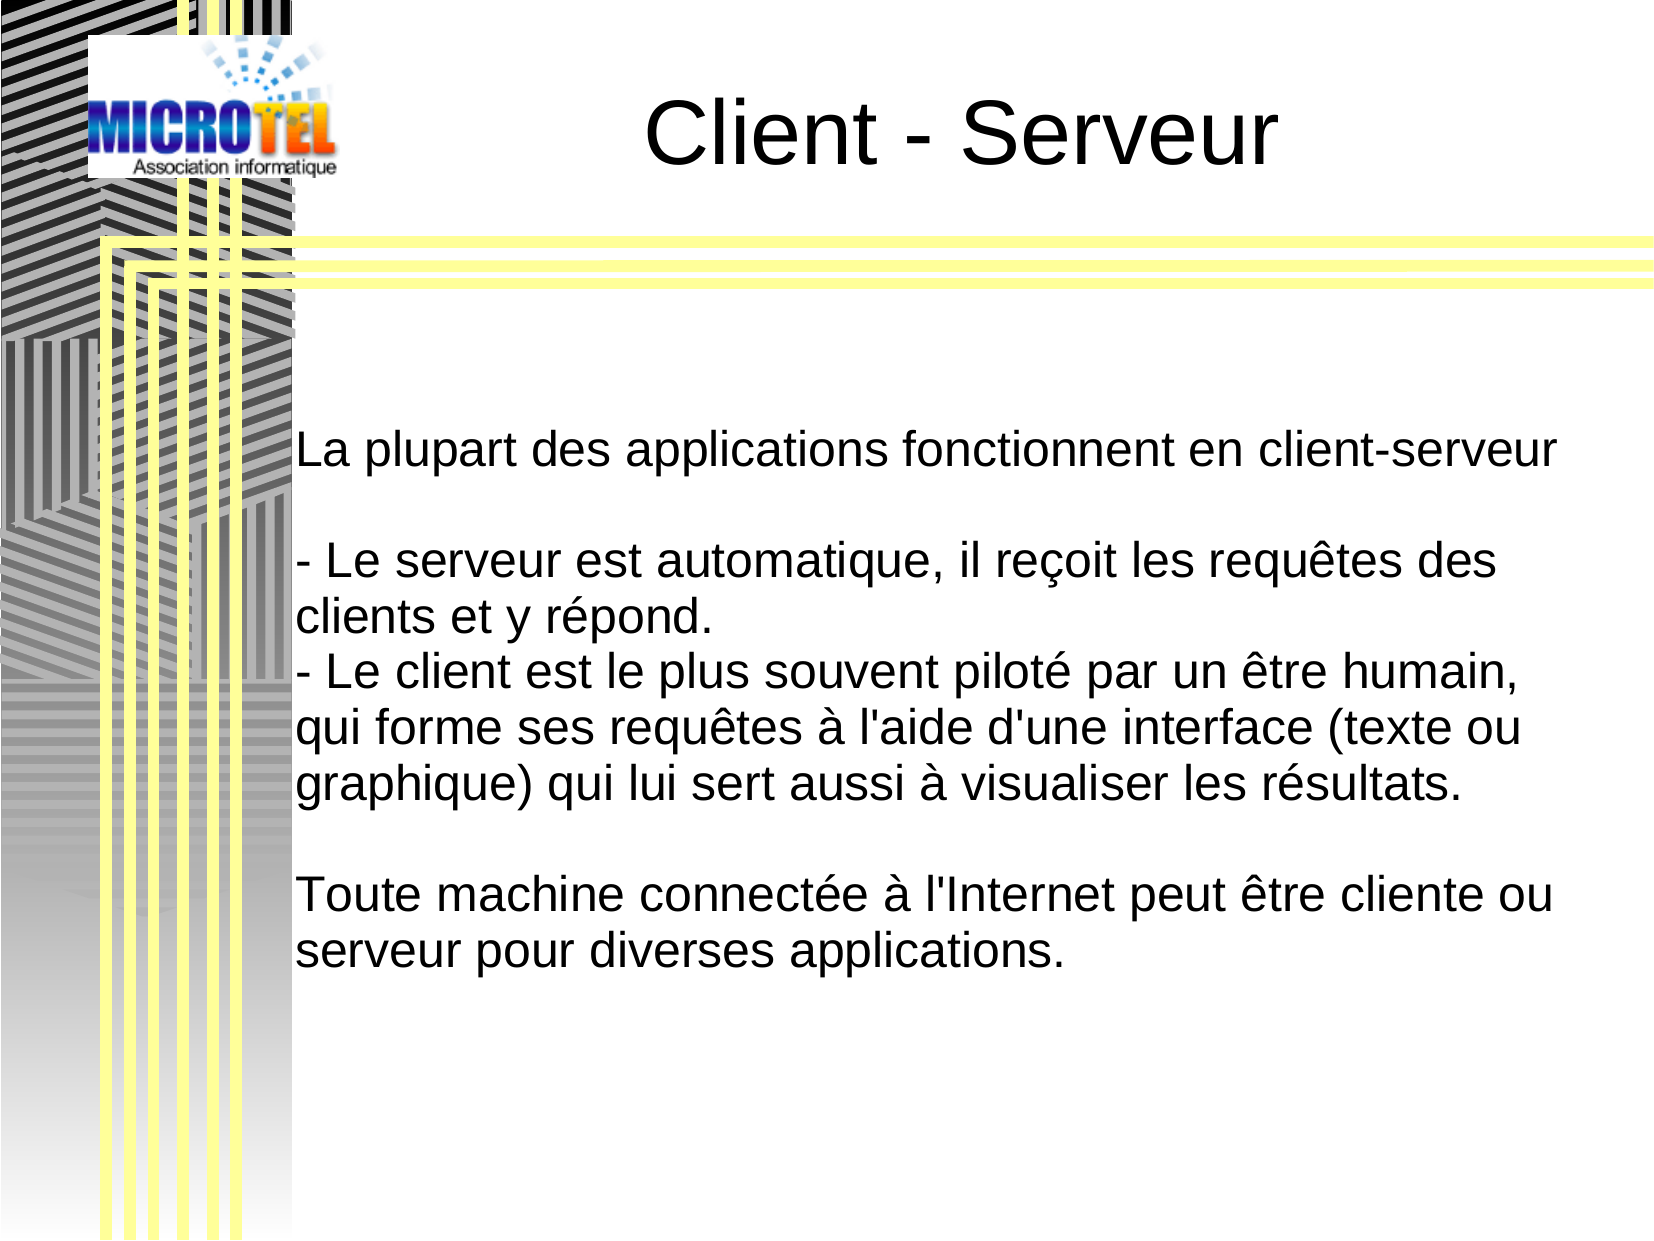

# Client - Serveur
La plupart des applications fonctionnent en client-serveur
- Le serveur est automatique, il reçoit les requêtes des clients et y répond.
- Le client est le plus souvent piloté par un être humain, qui forme ses requêtes à l'aide d'une interface (texte ou graphique) qui lui sert aussi à visualiser les résultats.
Toute machine connectée à l'Internet peut être cliente ou serveur pour diverses applications.